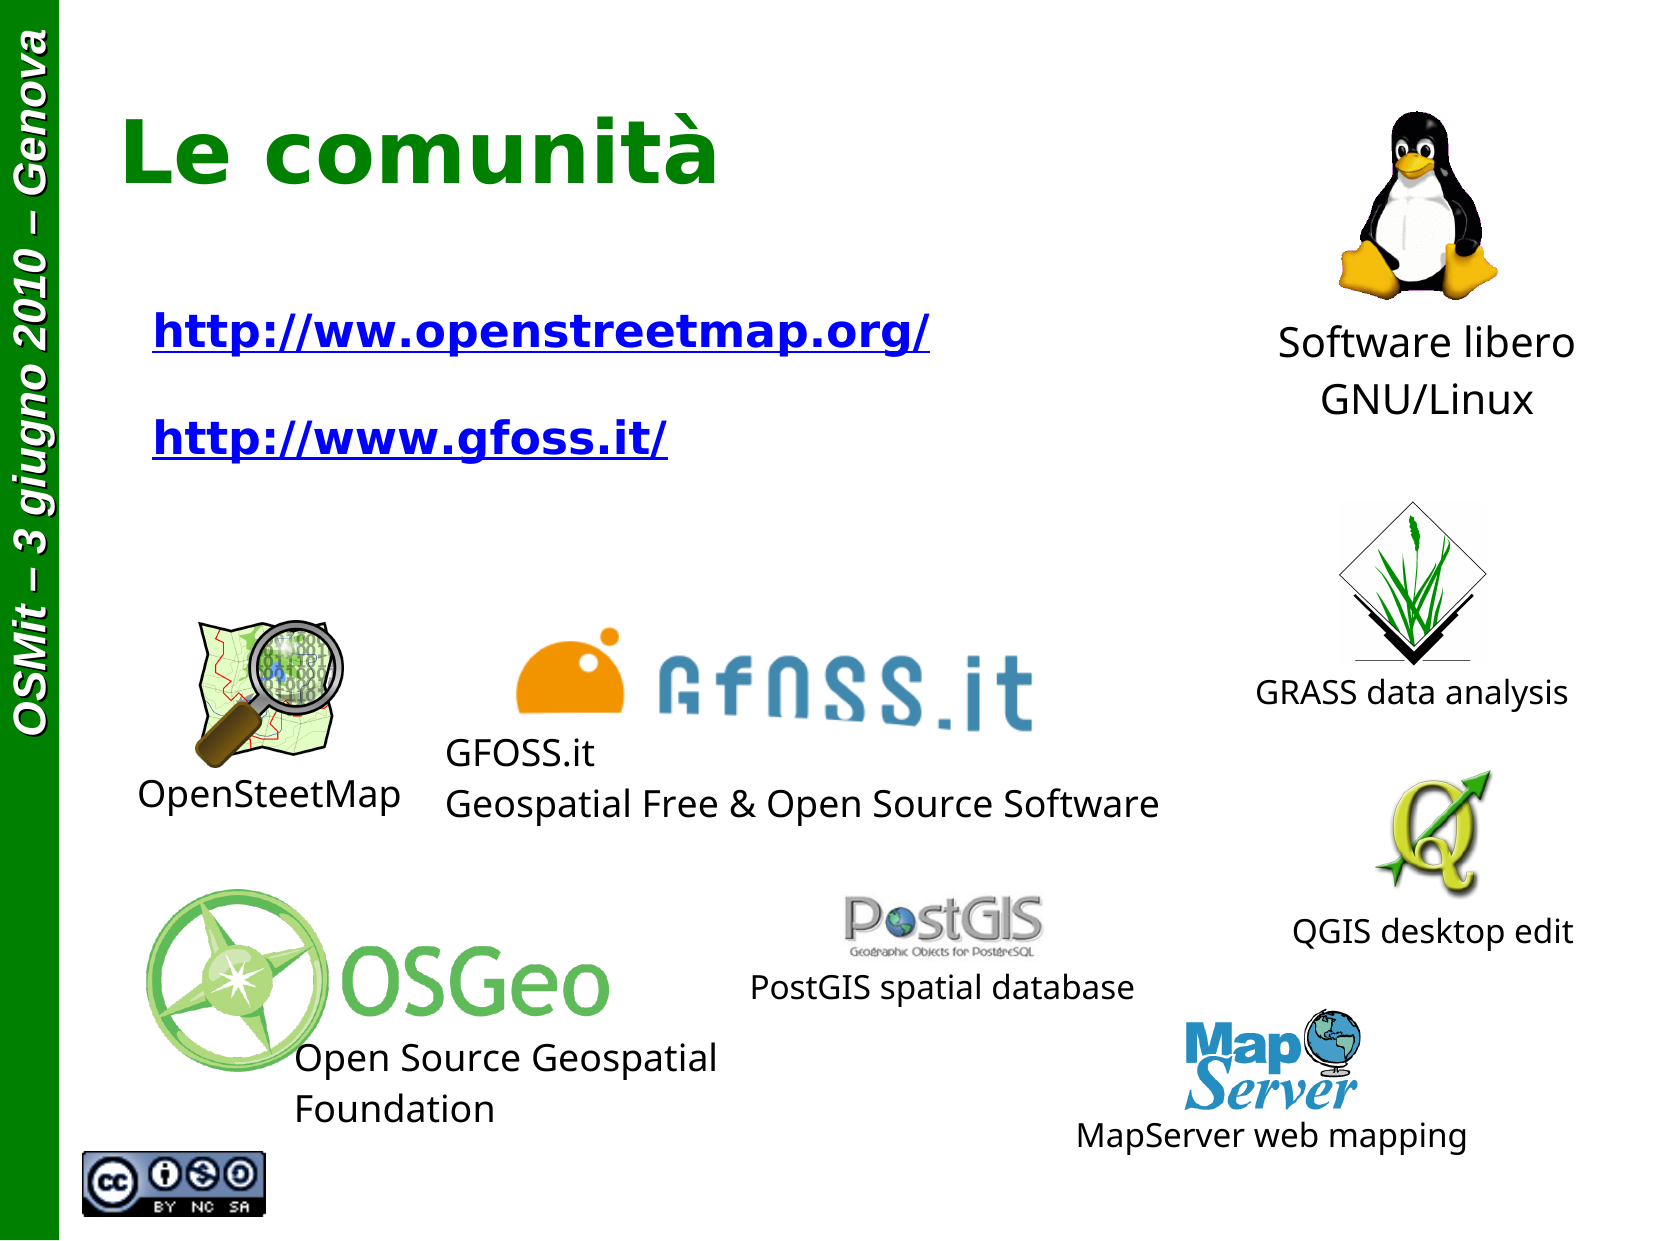

# Le comunità
http://ww.openstreetmap.org/
http://www.gfoss.it/
Software libero
GNU/Linux
GRASS data analysis
OpenSteetMap
GFOSS.it
Geospatial Free & Open Source Software
QGIS desktop edit
PostGIS spatial database
MapServer web mapping
Open Source Geospatial
Foundation